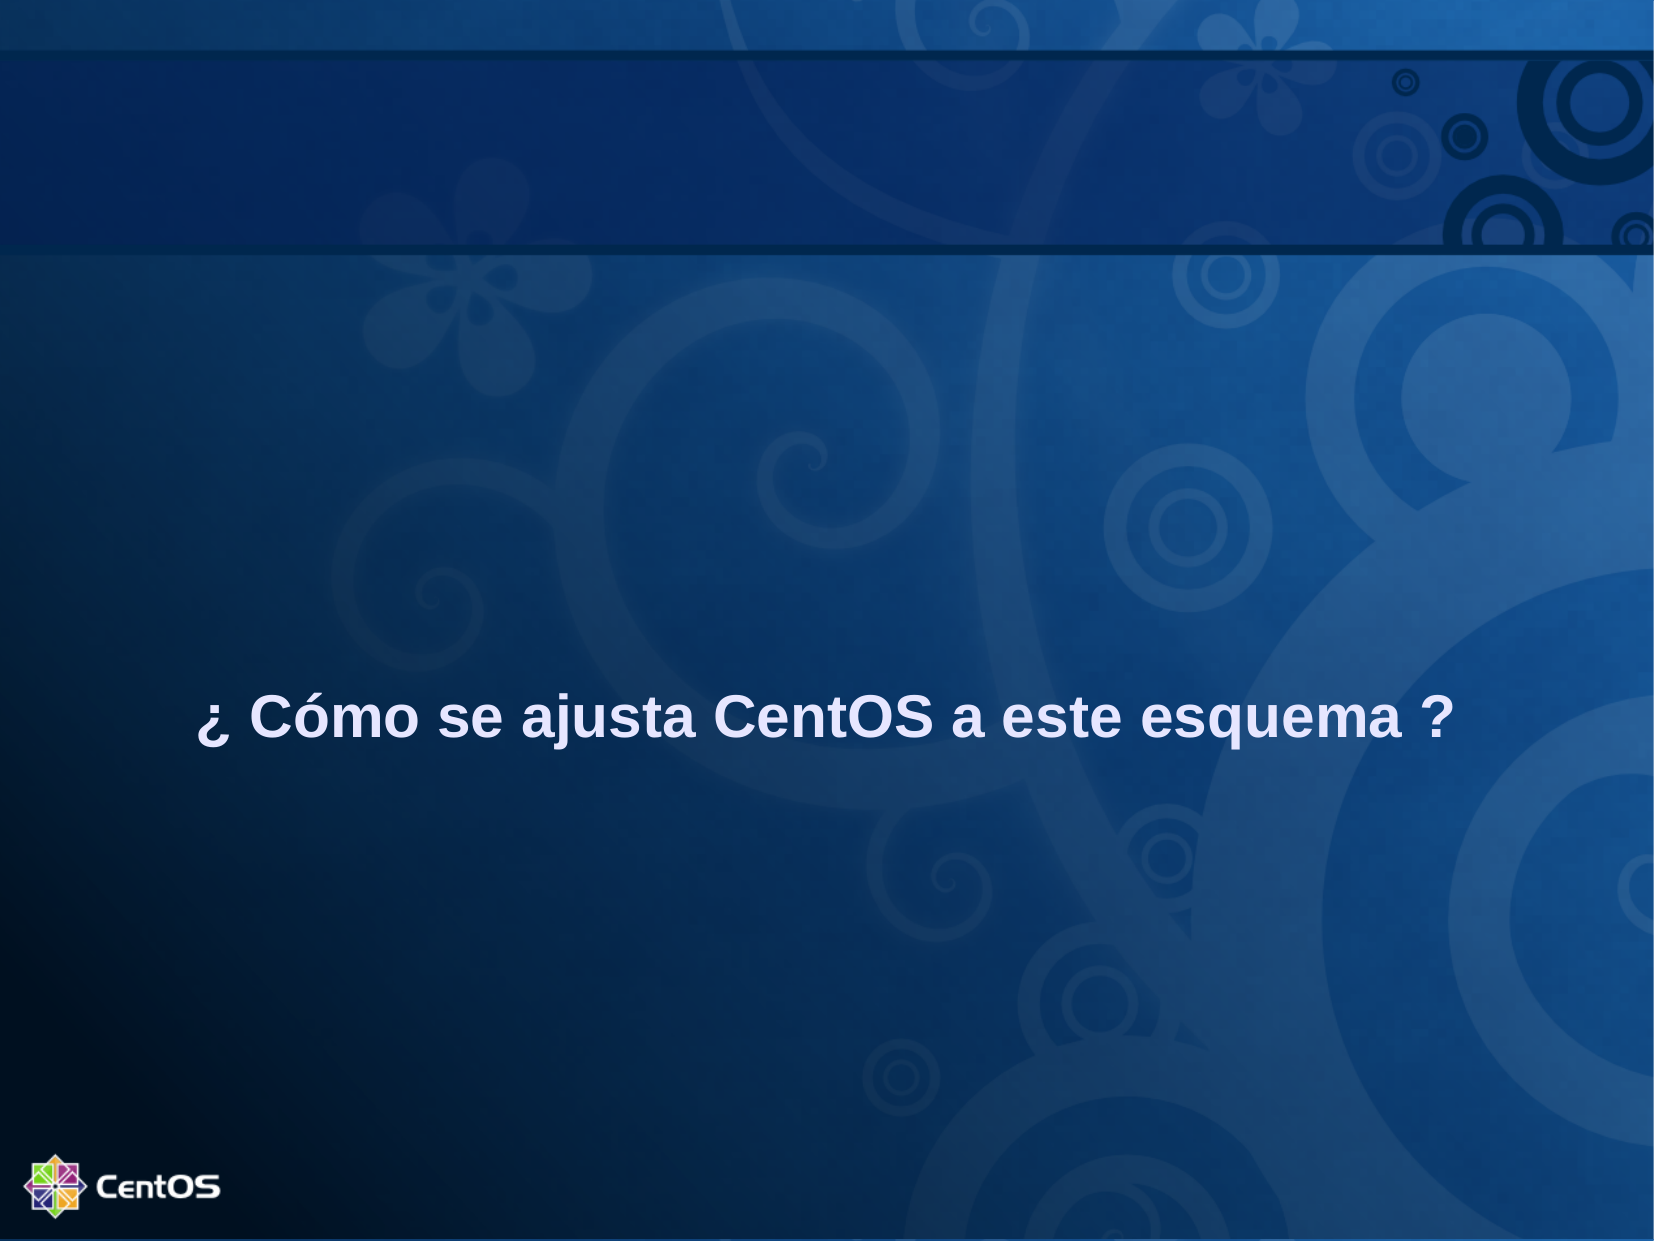

#
¿ Cómo se ajusta CentOS a este esquema ?